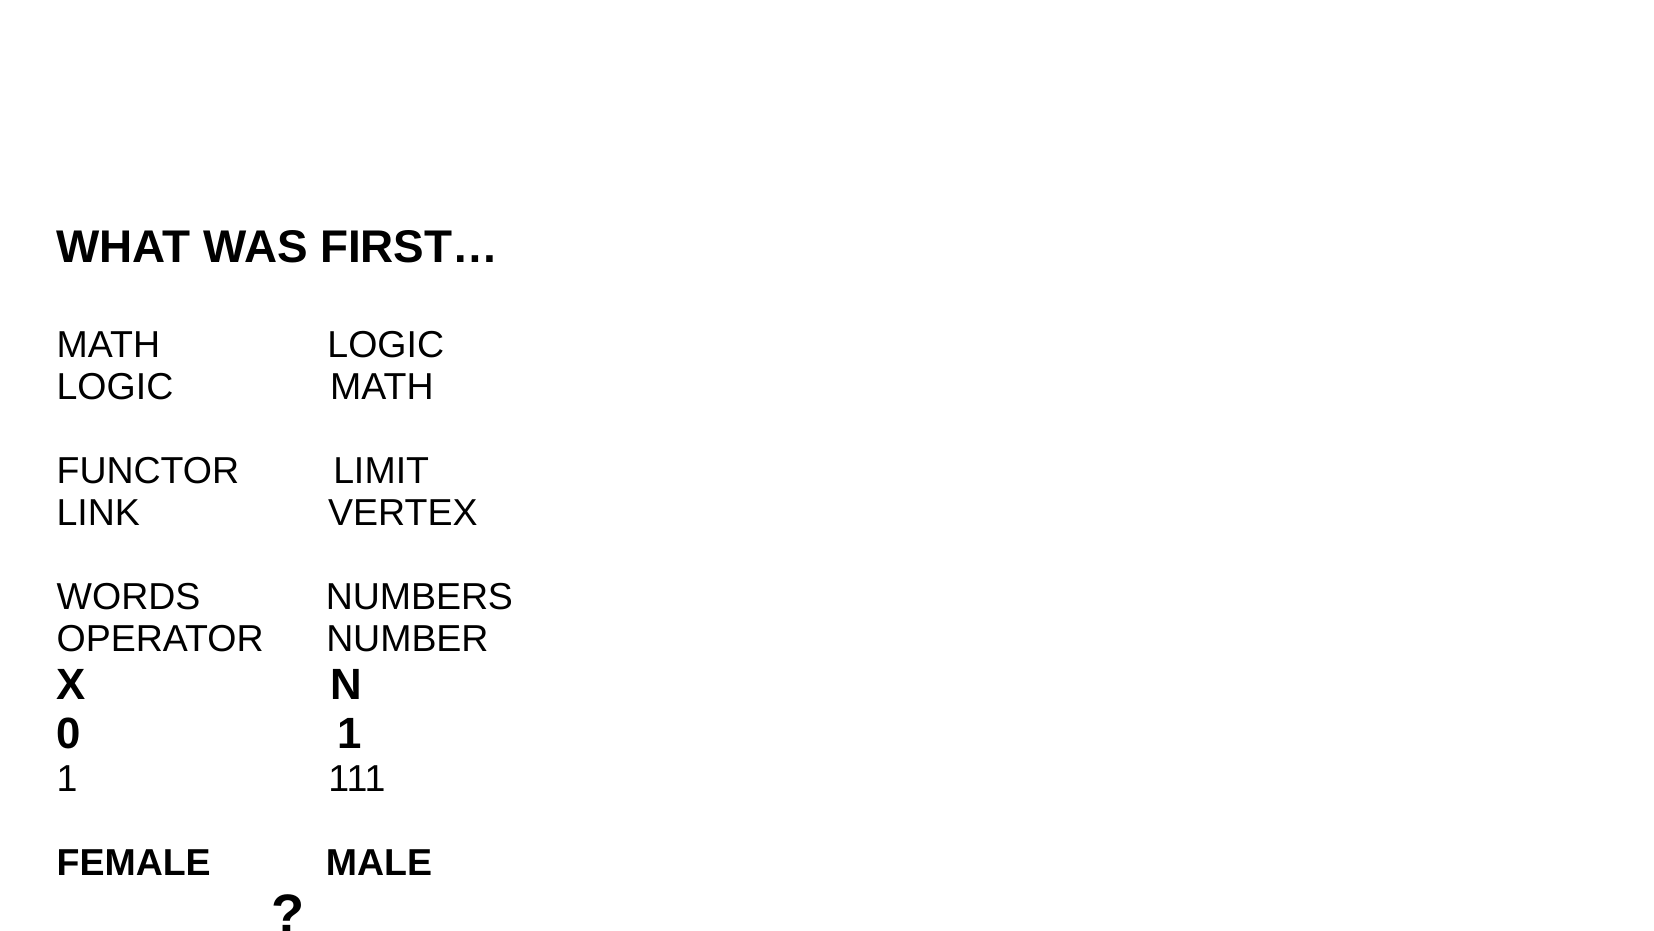

WHAT WAS FIRST…
MATH LOGIC
LOGIC MATH
FUNCTOR LIMIT
LINK VERTEX
WORDS NUMBERS
OPERATOR NUMBER
X N
0 1
1 111
FEMALE MALE
 ?